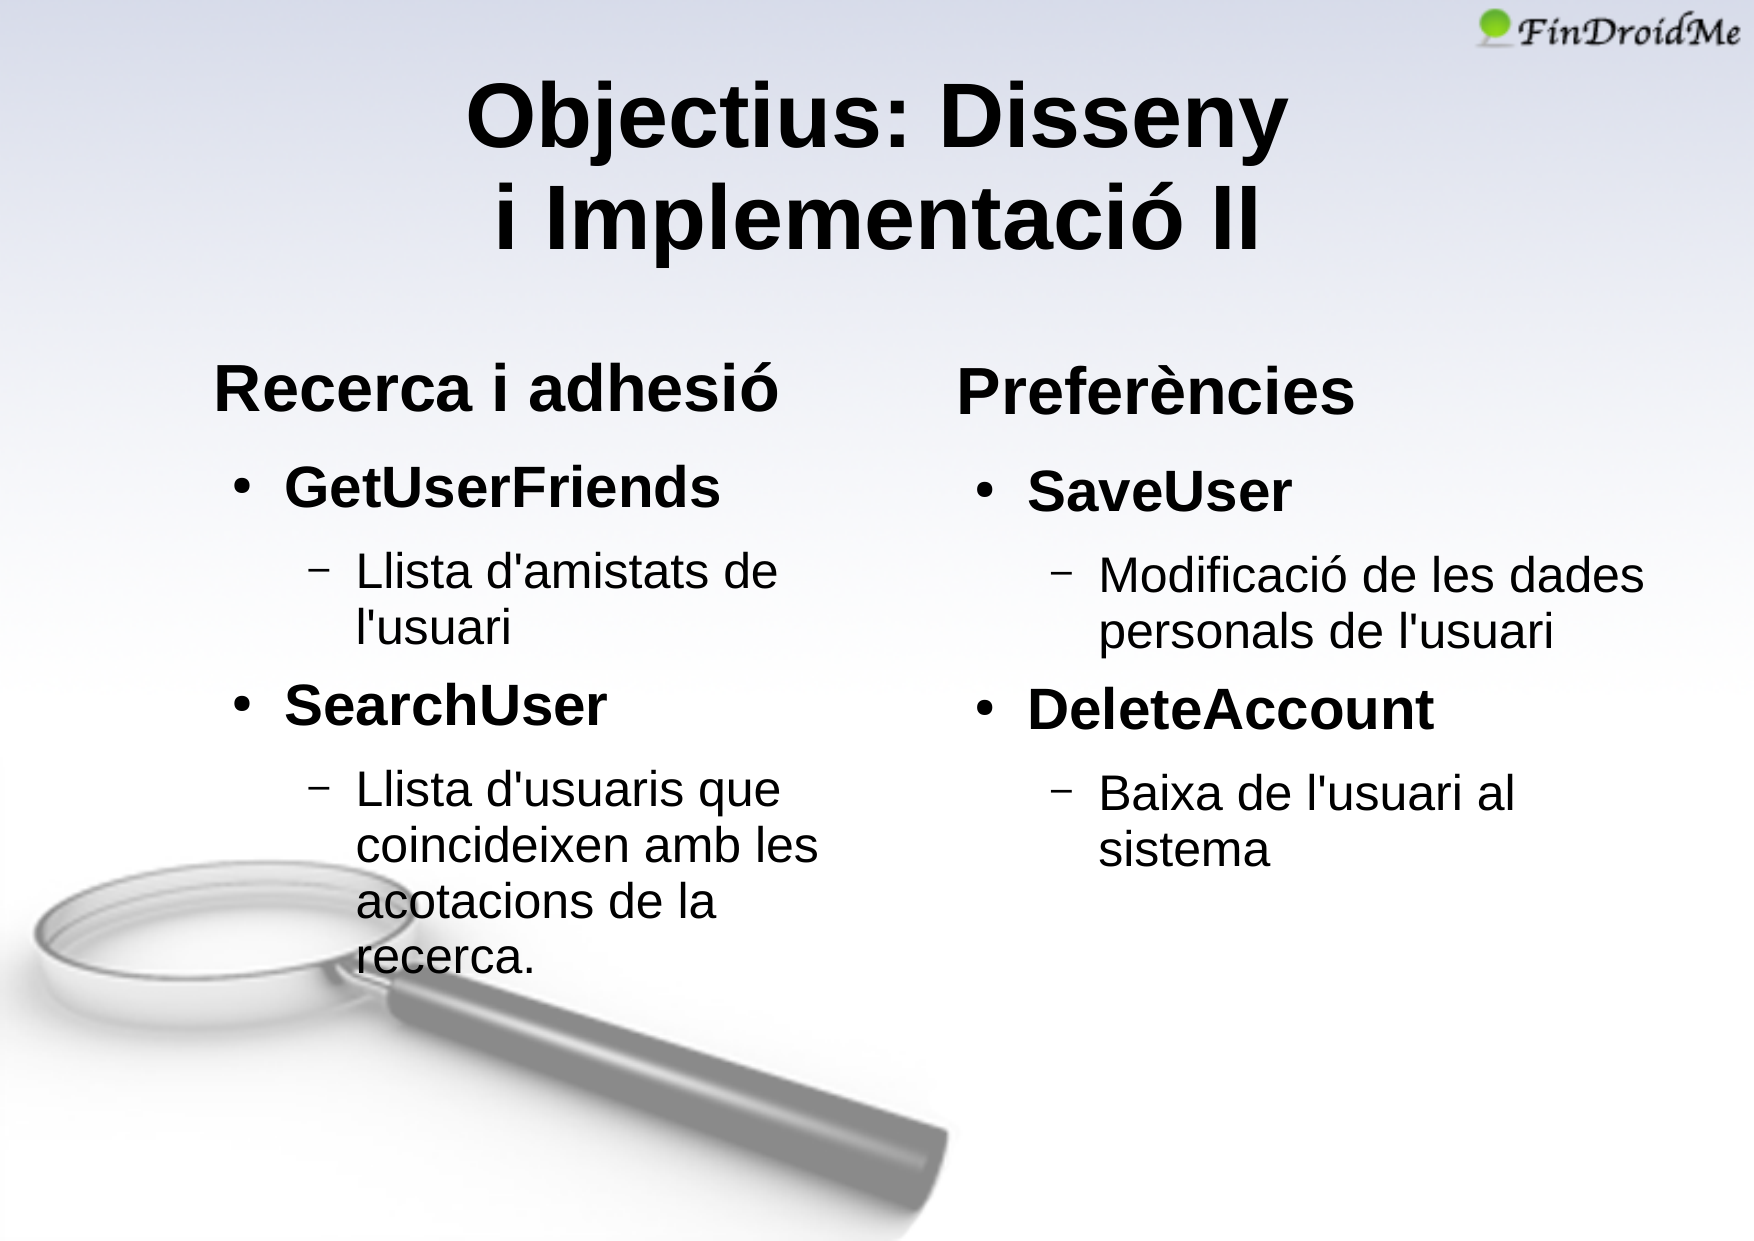

# Objectius: Disseny i Implementació II
Recerca i adhesió
GetUserFriends
Llista d'amistats de l'usuari
SearchUser
Llista d'usuaris que coincideixen amb les acotacions de la recerca.
Preferències
SaveUser
Modificació de les dades personals de l'usuari
DeleteAccount
Baixa de l'usuari al sistema